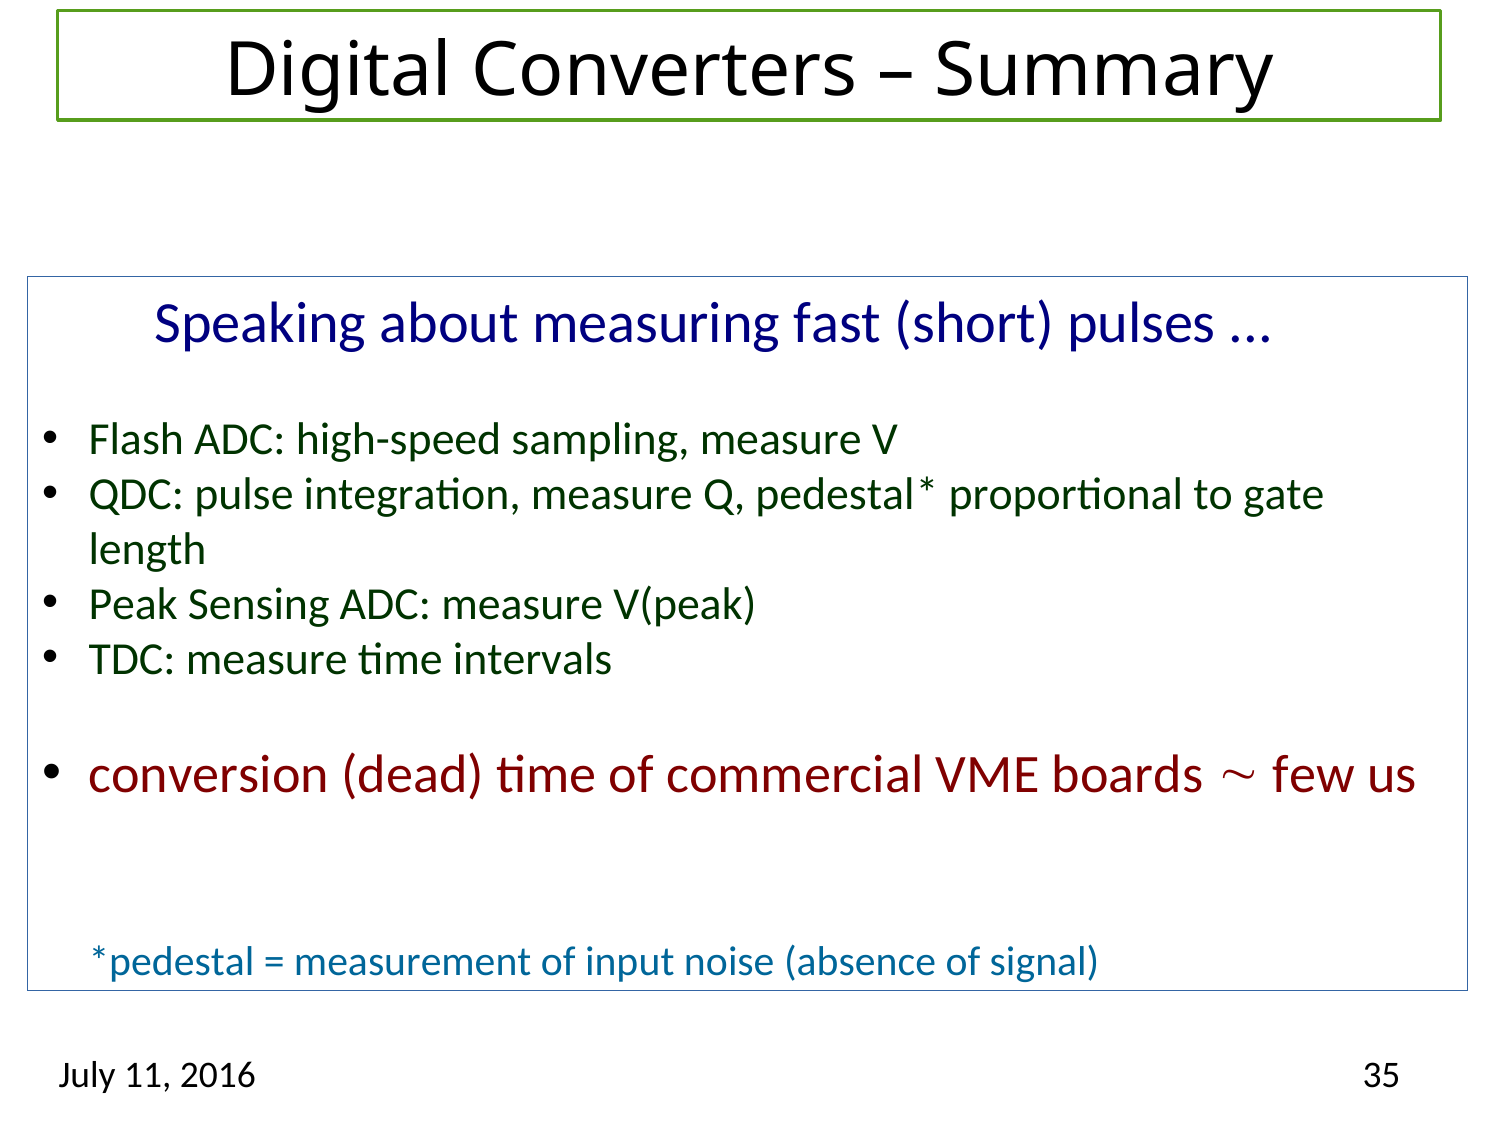

# Digital Converters – Summary
Speaking about measuring fast (short) pulses ...
Flash ADC: high-speed sampling, measure V
QDC: pulse integration, measure Q, pedestal* proportional to gate length
Peak Sensing ADC: measure V(peak)
TDC: measure time intervals
conversion (dead) time of commercial VME boards ~ few us
*pedestal = measurement of input noise (absence of signal)
35